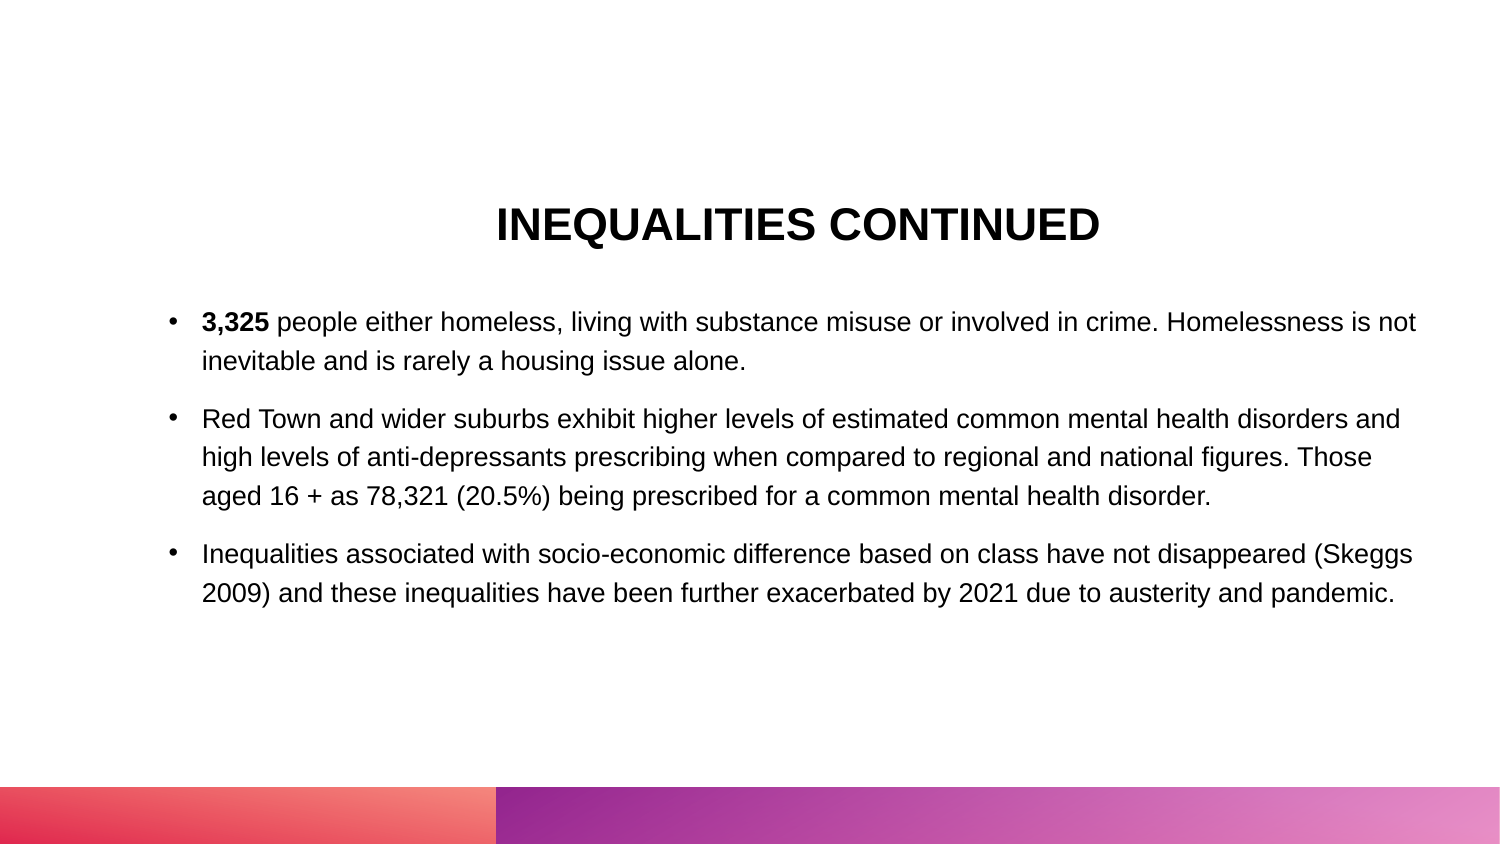

INEQUALITIES CONTINUED
3,325 people either homeless, living with substance misuse or involved in crime. Homelessness is not inevitable and is rarely a housing issue alone.
Red Town and wider suburbs exhibit higher levels of estimated common mental health disorders and high levels of anti-depressants prescribing when compared to regional and national figures. Those aged 16 + as 78,321 (20.5%) being prescribed for a common mental health disorder.
Inequalities associated with socio-economic difference based on class have not disappeared (Skeggs 2009) and these inequalities have been further exacerbated by 2021 due to austerity and pandemic.